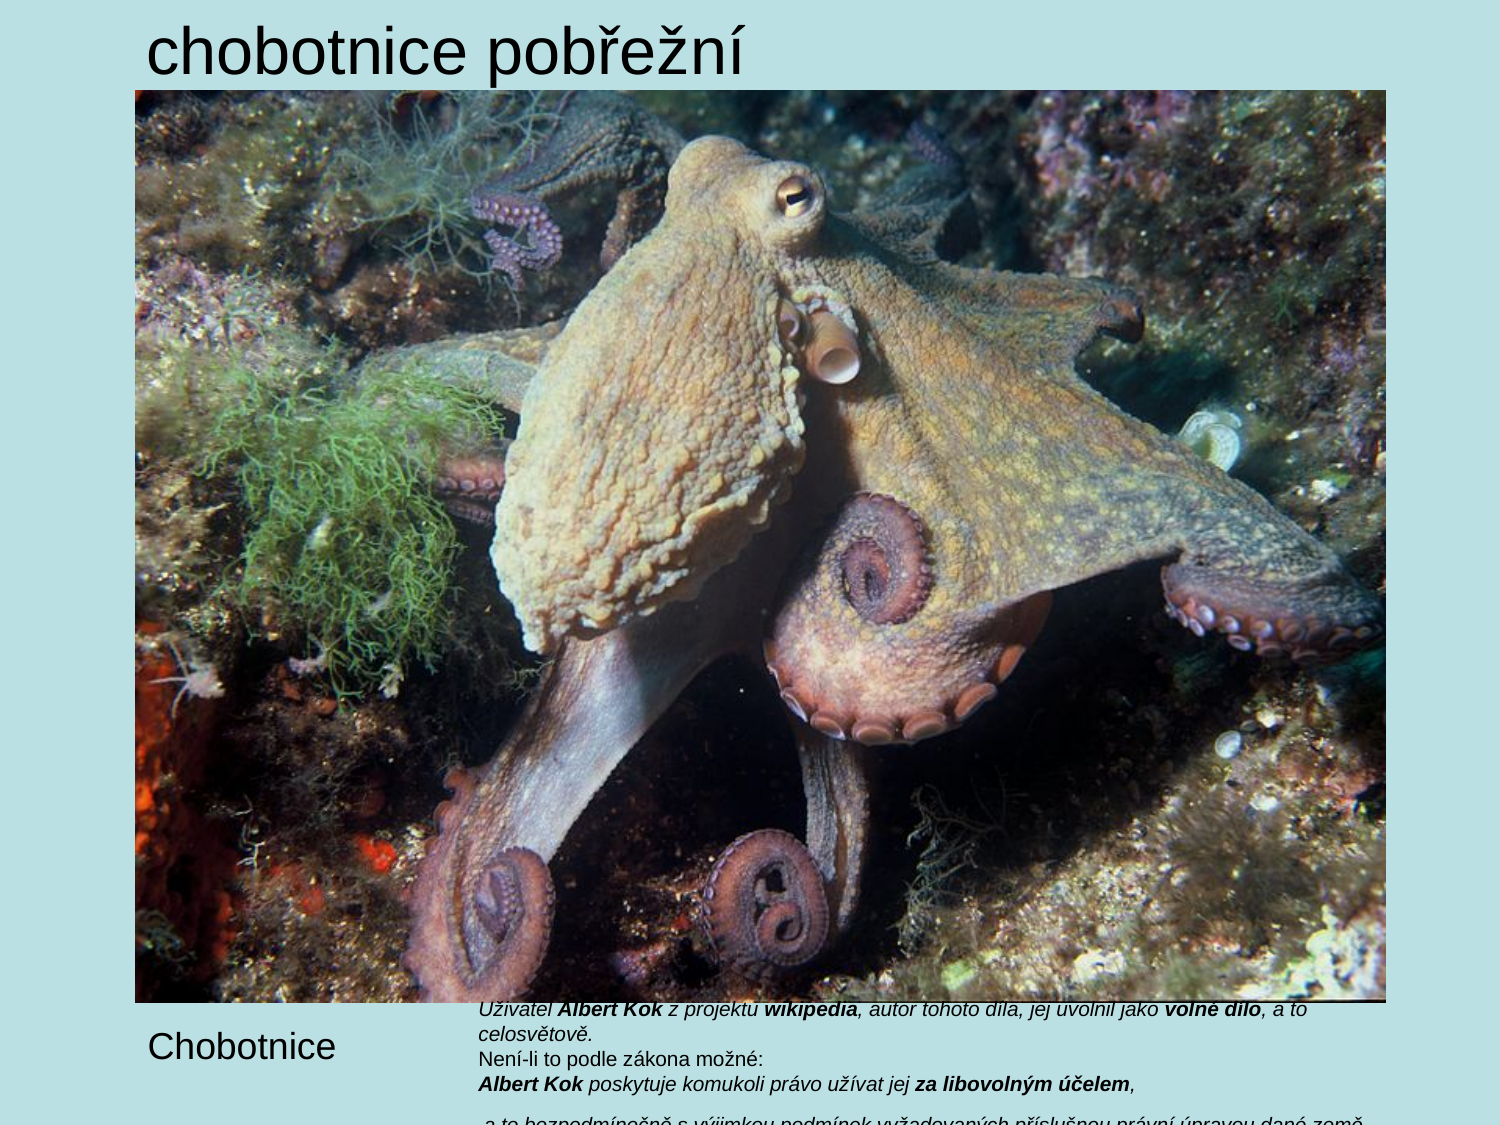

chobotnice pobřežní
#
Uživatel Albert Kok z projektu wikipedia, autor tohoto díla, jej uvolnil jako volné dílo, a to celosvětově.
Není-li to podle zákona možné:
Albert Kok poskytuje komukoli právo užívat jej za libovolným účelem,
 a to bezpodmínečně s výjimkou podmínek vyžadovaných příslušnou právní úpravou dané země.
Chobotnice